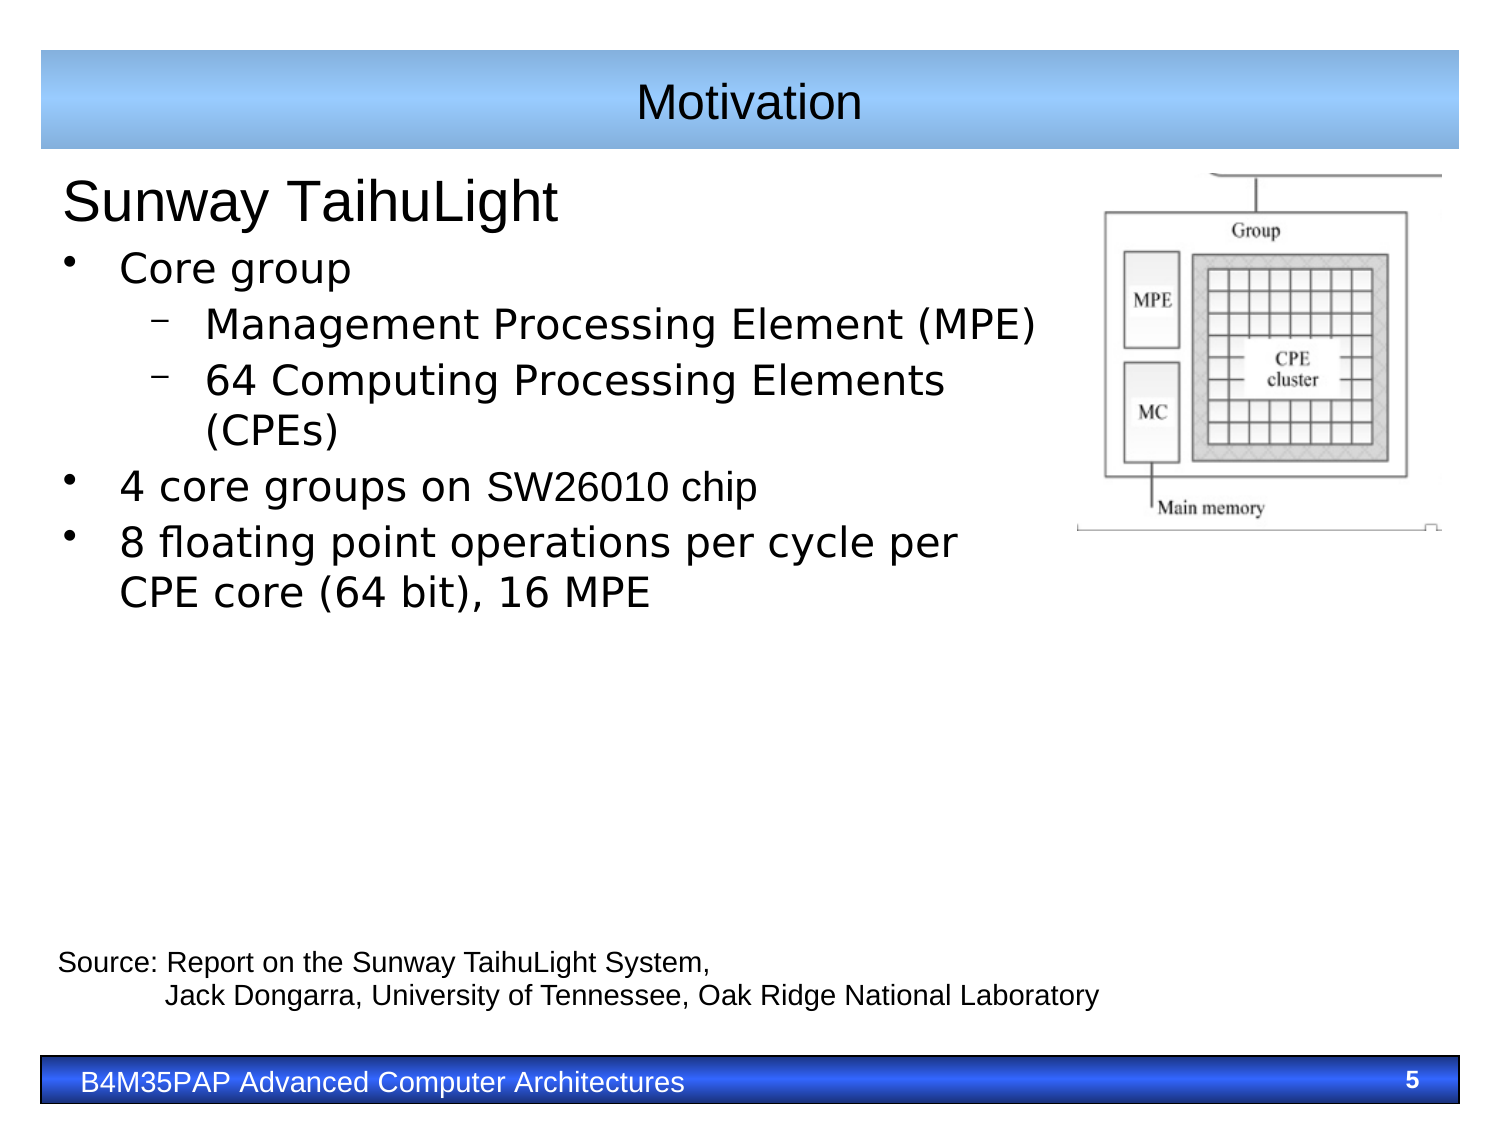

# Motivation
Sunway TaihuLight
Core group
Management Processing Element (MPE)
64 Computing Processing Elements (CPEs)
4 core groups on SW26010 chip
8 floating point operations per cycle per CPE core (64 bit), 16 MPE
Source: Report on the Sunway TaihuLight System,
 Jack Dongarra, University of Tennessee, Oak Ridge National Laboratory